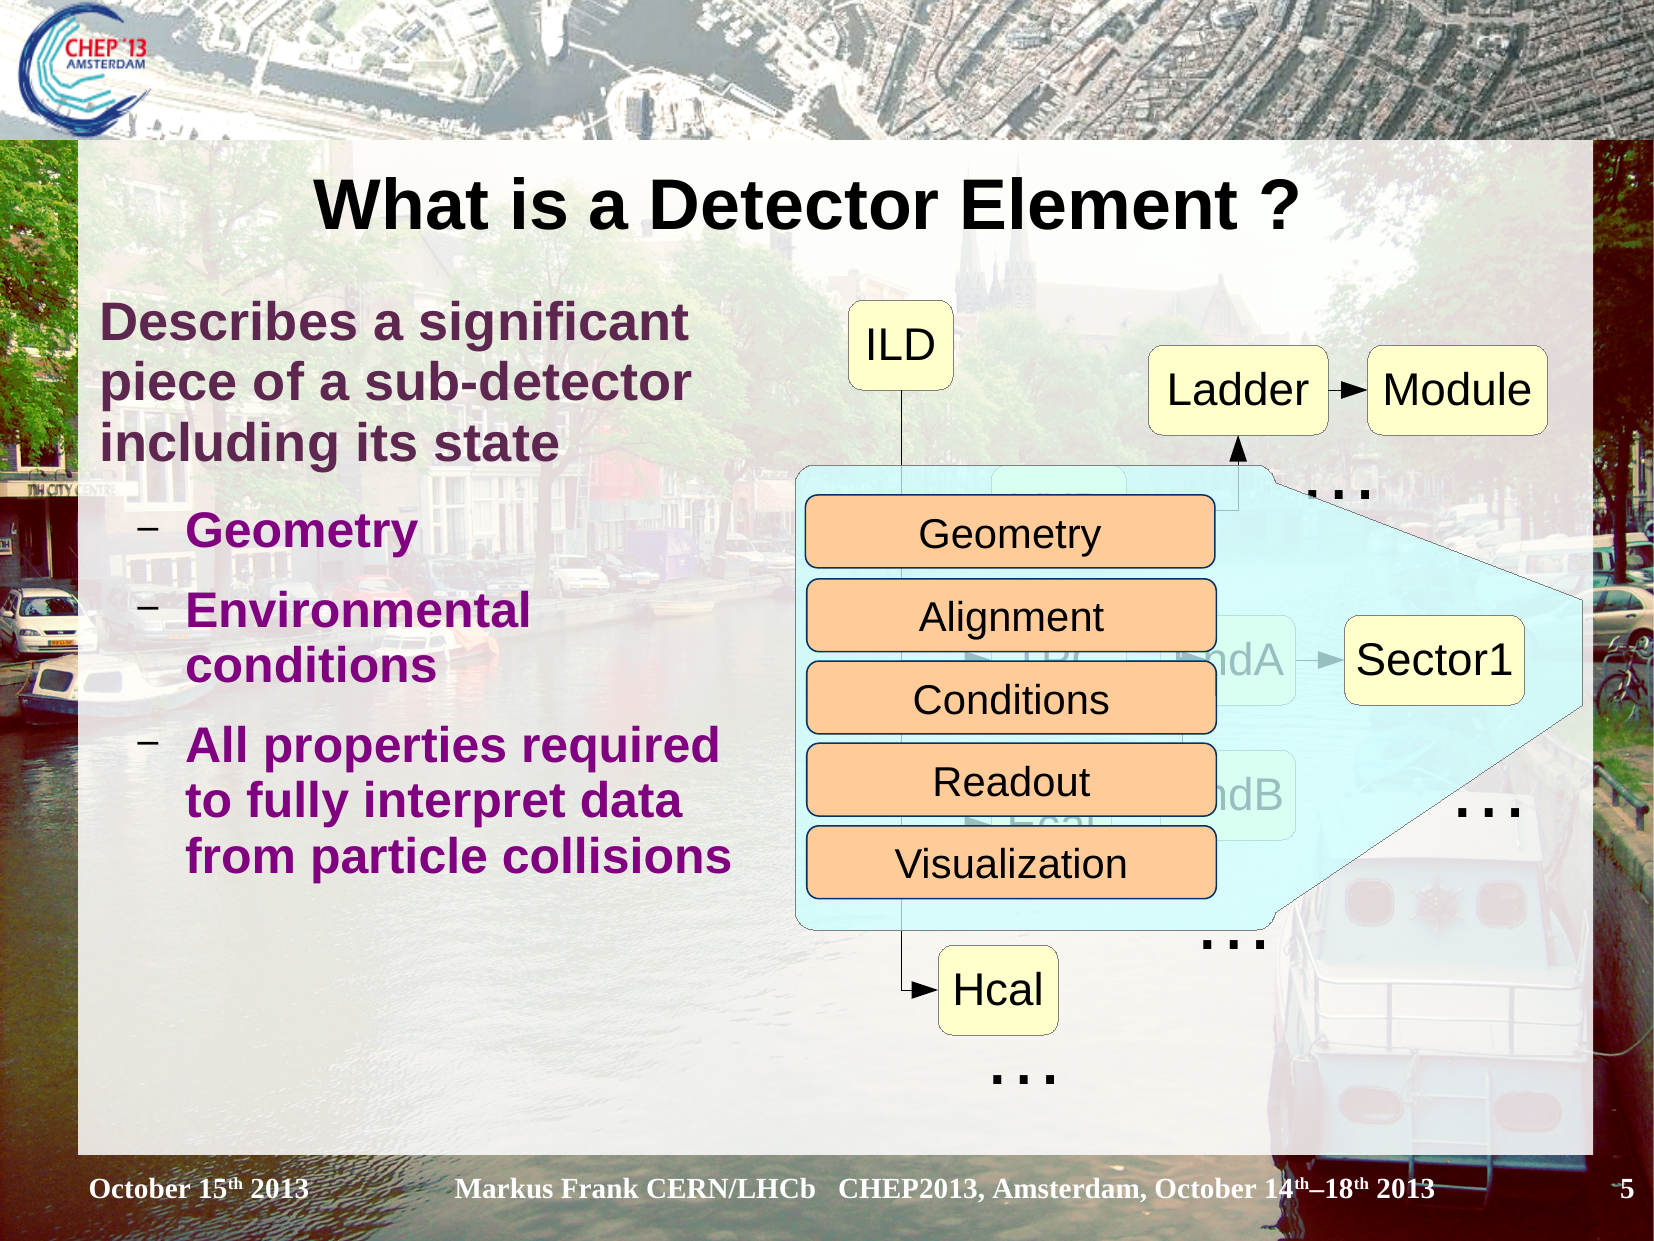

# What is a Detector Element ?
Describes a significant piece of a sub-detector including its state
Geometry
Environmental conditions
All properties required
to fully interpret data
from particle collisions
ILD
Ladder
Module
…
VXD
Geometry
Alignment
TPC
EndA
Sector1
Conditions
…
Readout
EndB
Ecal
Visualization
…
Hcal
…
1-2 October 2013
CLIC Detector and Physics Collaboration Meeting, Markus Frank CERN/LHCb
5